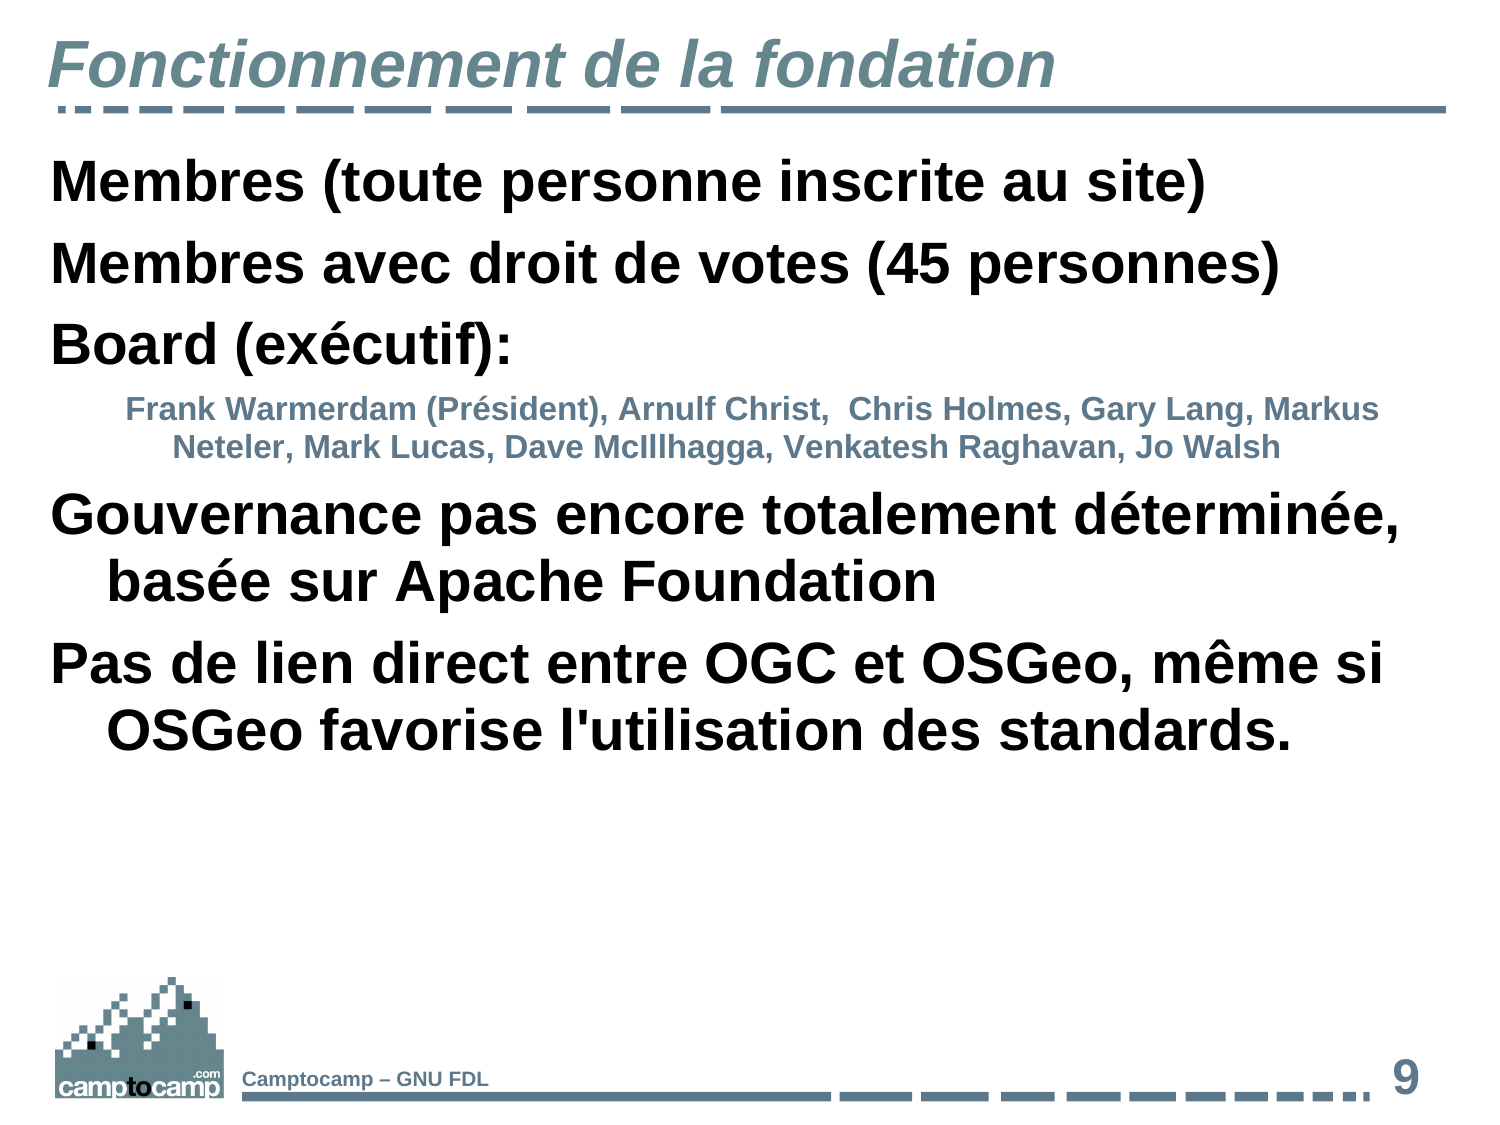

# Fonctionnement de la fondation
Membres (toute personne inscrite au site)
Membres avec droit de votes (45 personnes)
Board (exécutif):
Frank Warmerdam (Président), Arnulf Christ, Chris Holmes, Gary Lang, Markus Neteler, Mark Lucas, Dave McIllhagga, Venkatesh Raghavan, Jo Walsh
Gouvernance pas encore totalement déterminée, basée sur Apache Foundation
Pas de lien direct entre OGC et OSGeo, même si OSGeo favorise l'utilisation des standards.